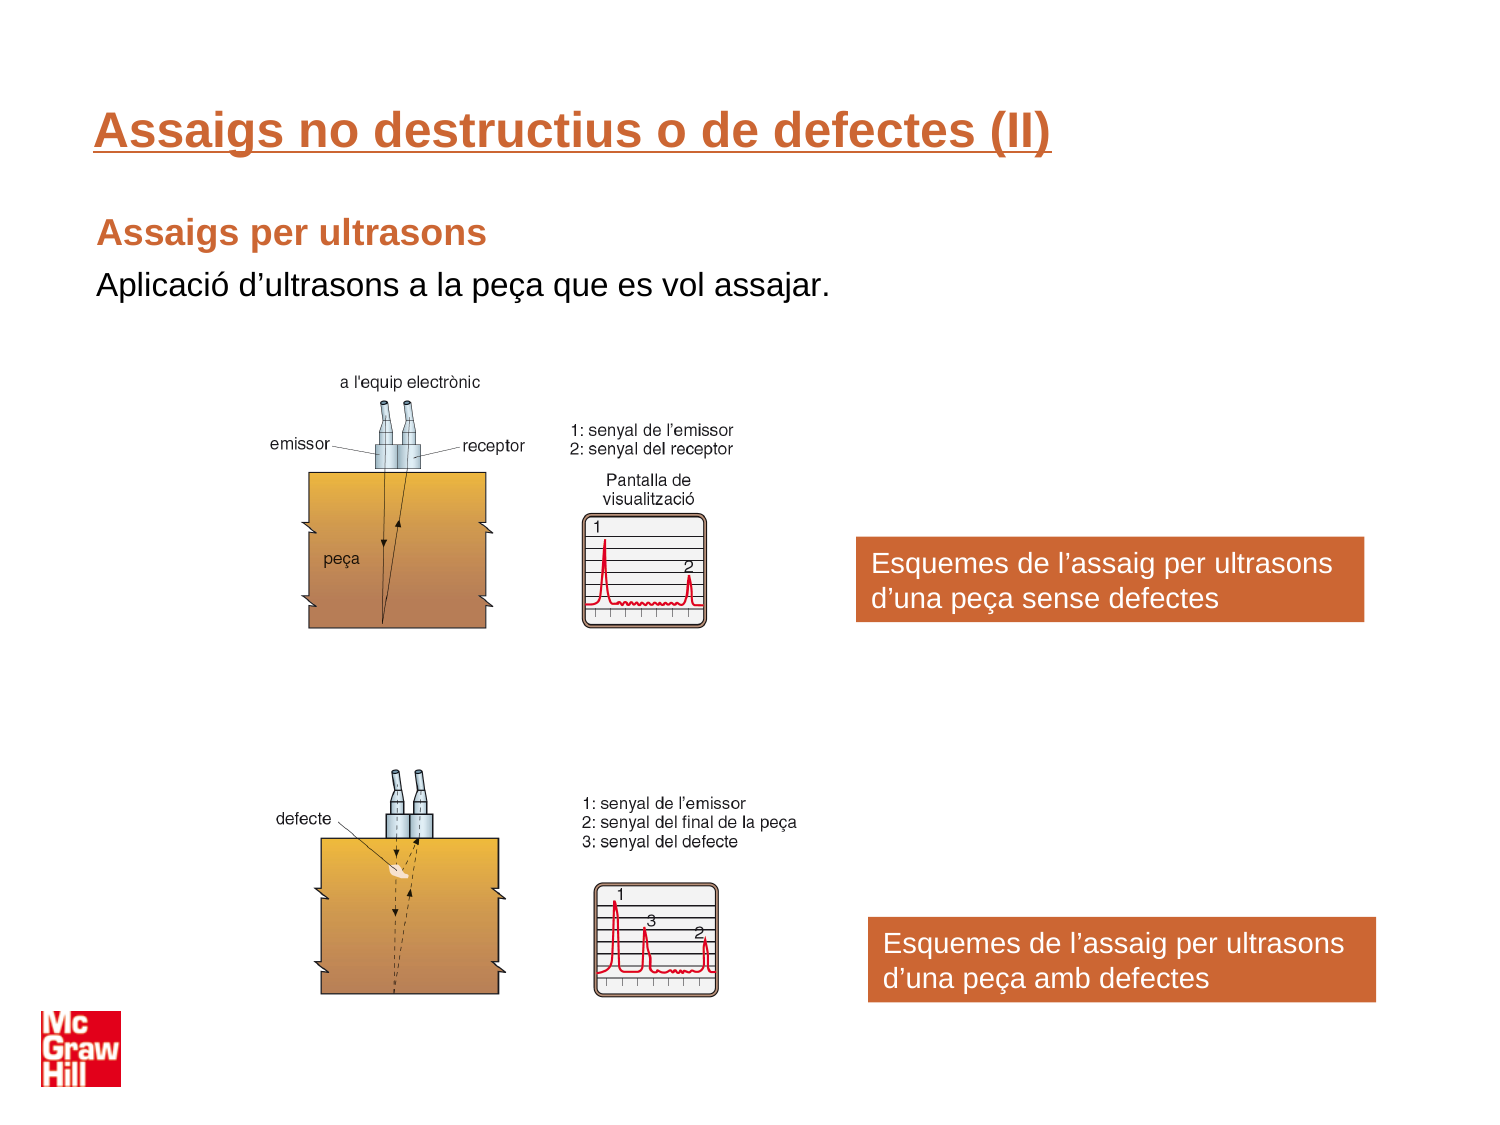

Assaigs no destructius o de defectes (II)
Assaigs per ultrasons
Aplicació d’ultrasons a la peça que es vol assajar.
Esquemes de l’assaig per ultrasons d’una peça sense defectes
Esquemes de l’assaig per ultrasons d’una peça amb defectes